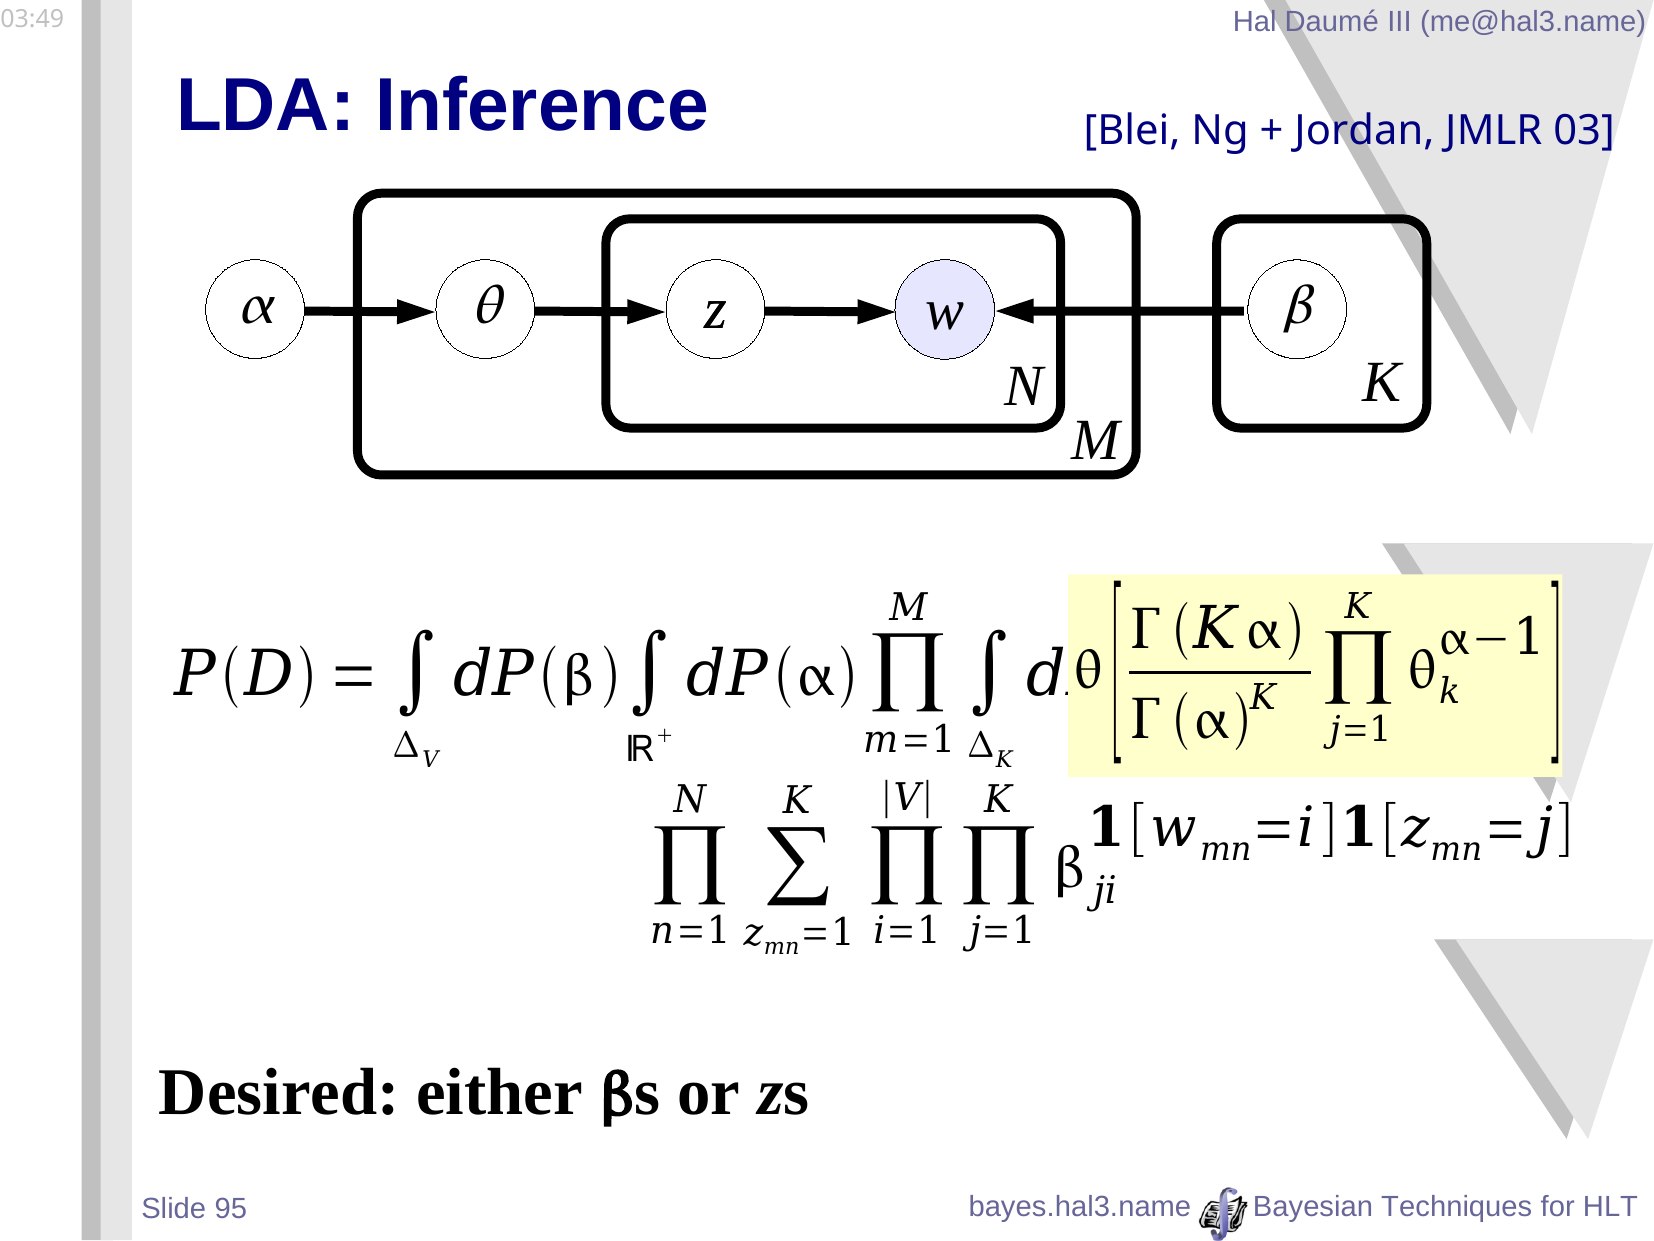

# LDA: Inference
[Blei, Ng + Jordan, JMLR 03]


z
z
w

K
N
M
Desired: either s or zs